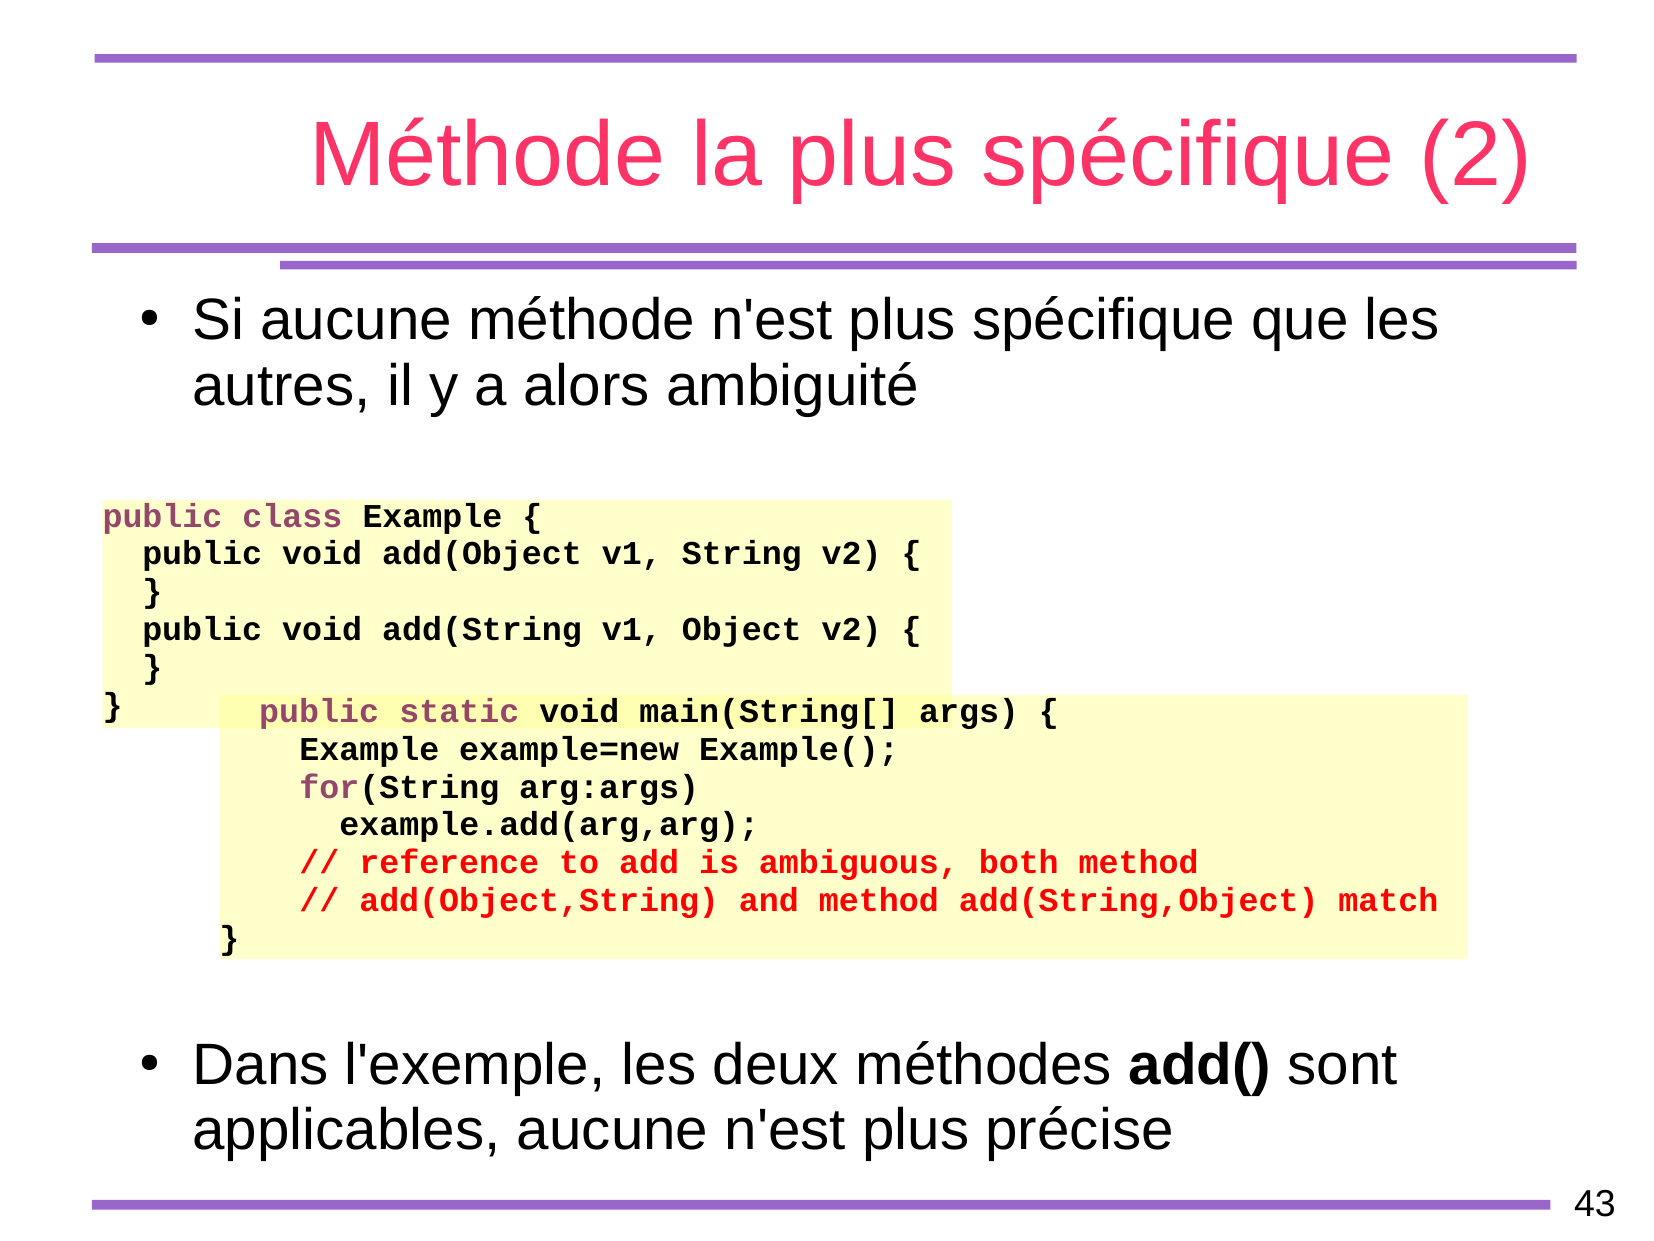

# Méthode la plus spécifique (2)
Si aucune méthode n'est plus spécifique que les autres, il y a alors ambiguité
Dans l'exemple, les deux méthodes add() sont applicables, aucune n'est plus précise
public class Example {
 public void add(Object v1, String v2) {
 }
 public void add(String v1, Object v2) {
 }
}
 public static void main(String[] args) {
 Example example=new Example();
 for(String arg:args)
 example.add(arg,arg);
 // reference to add is ambiguous, both method
 // add(Object,String) and method add(String,Object) match
}